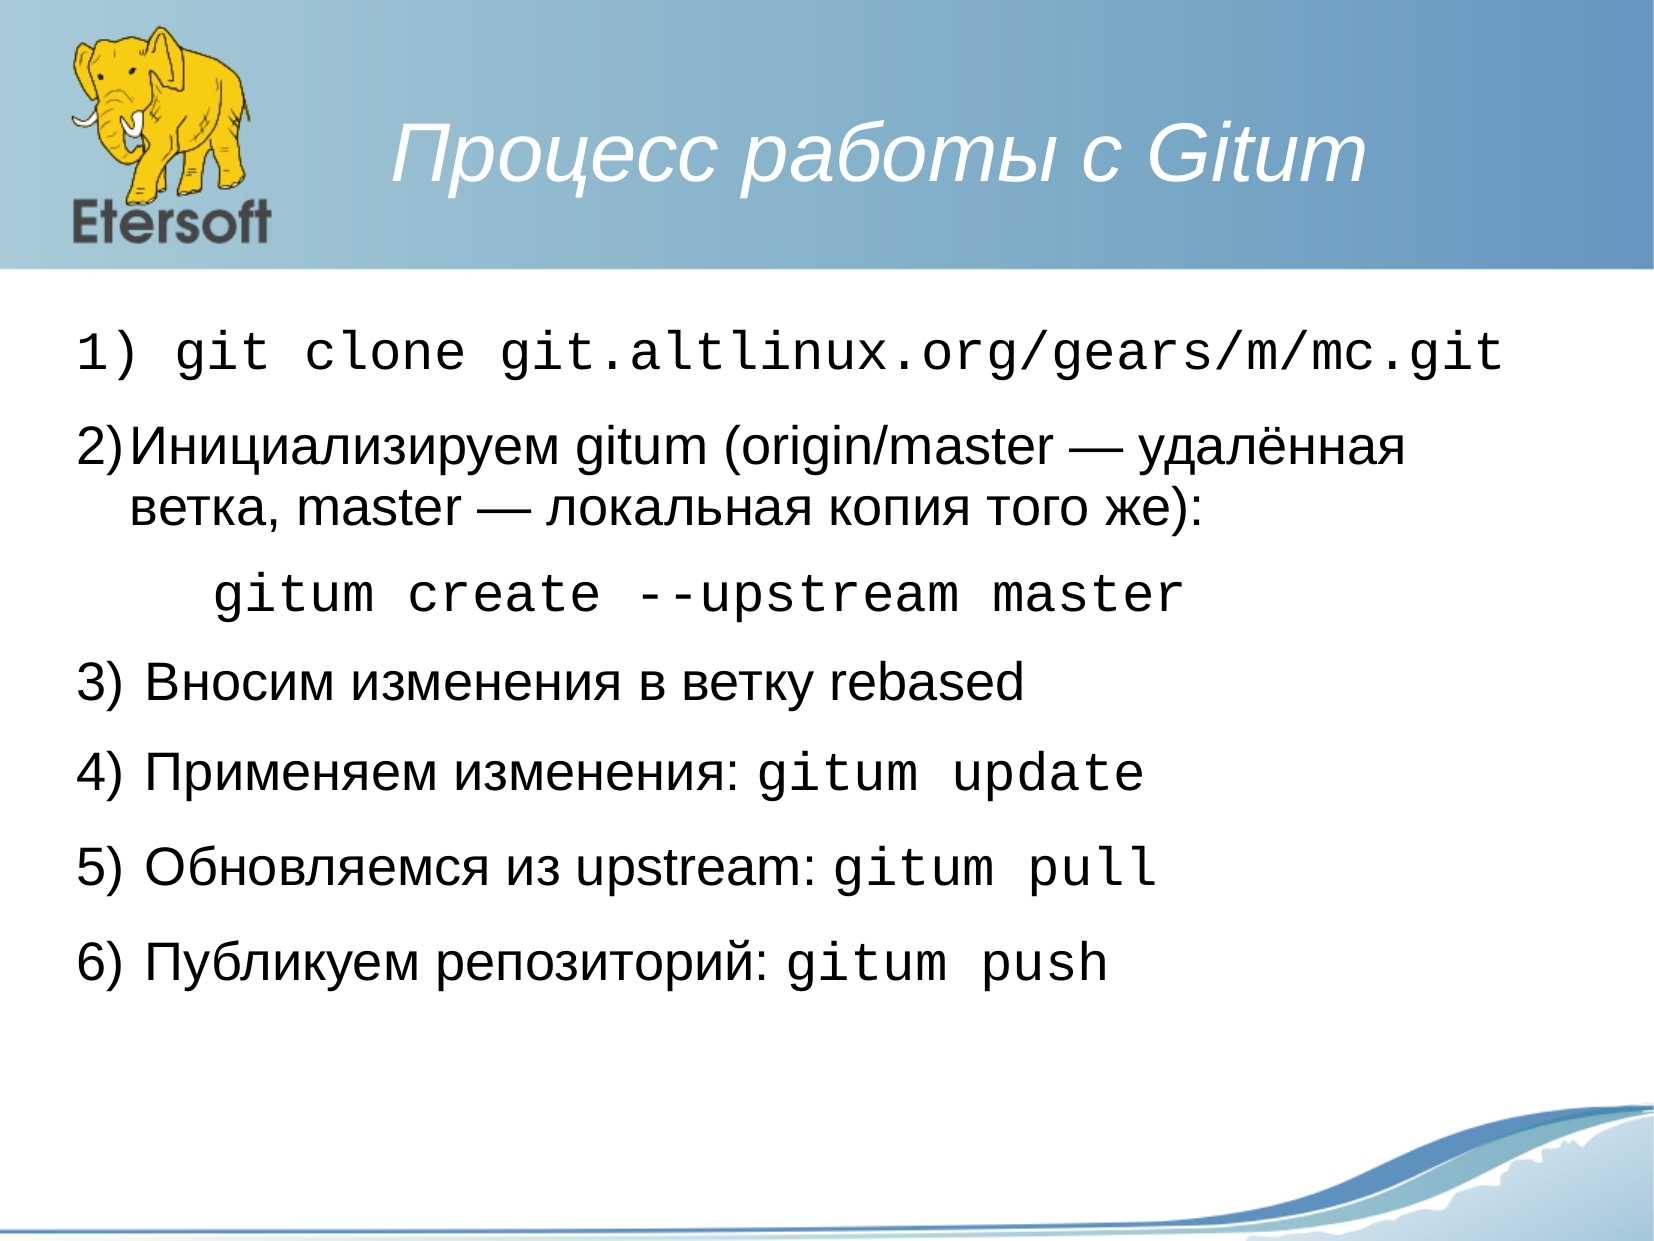

Процесс работы с Gitum
# git clone git.altlinux.org/gears/m/mc.git
Инициализируем gitum (origin/master — удалённая ветка, master — локальная копия того же):
gitum create --upstream master
 Вносим изменения в ветку rebased
 Применяем изменения: gitum update
 Обновляемся из upstream: gitum pull
 Публикуем репозиторий: gitum push